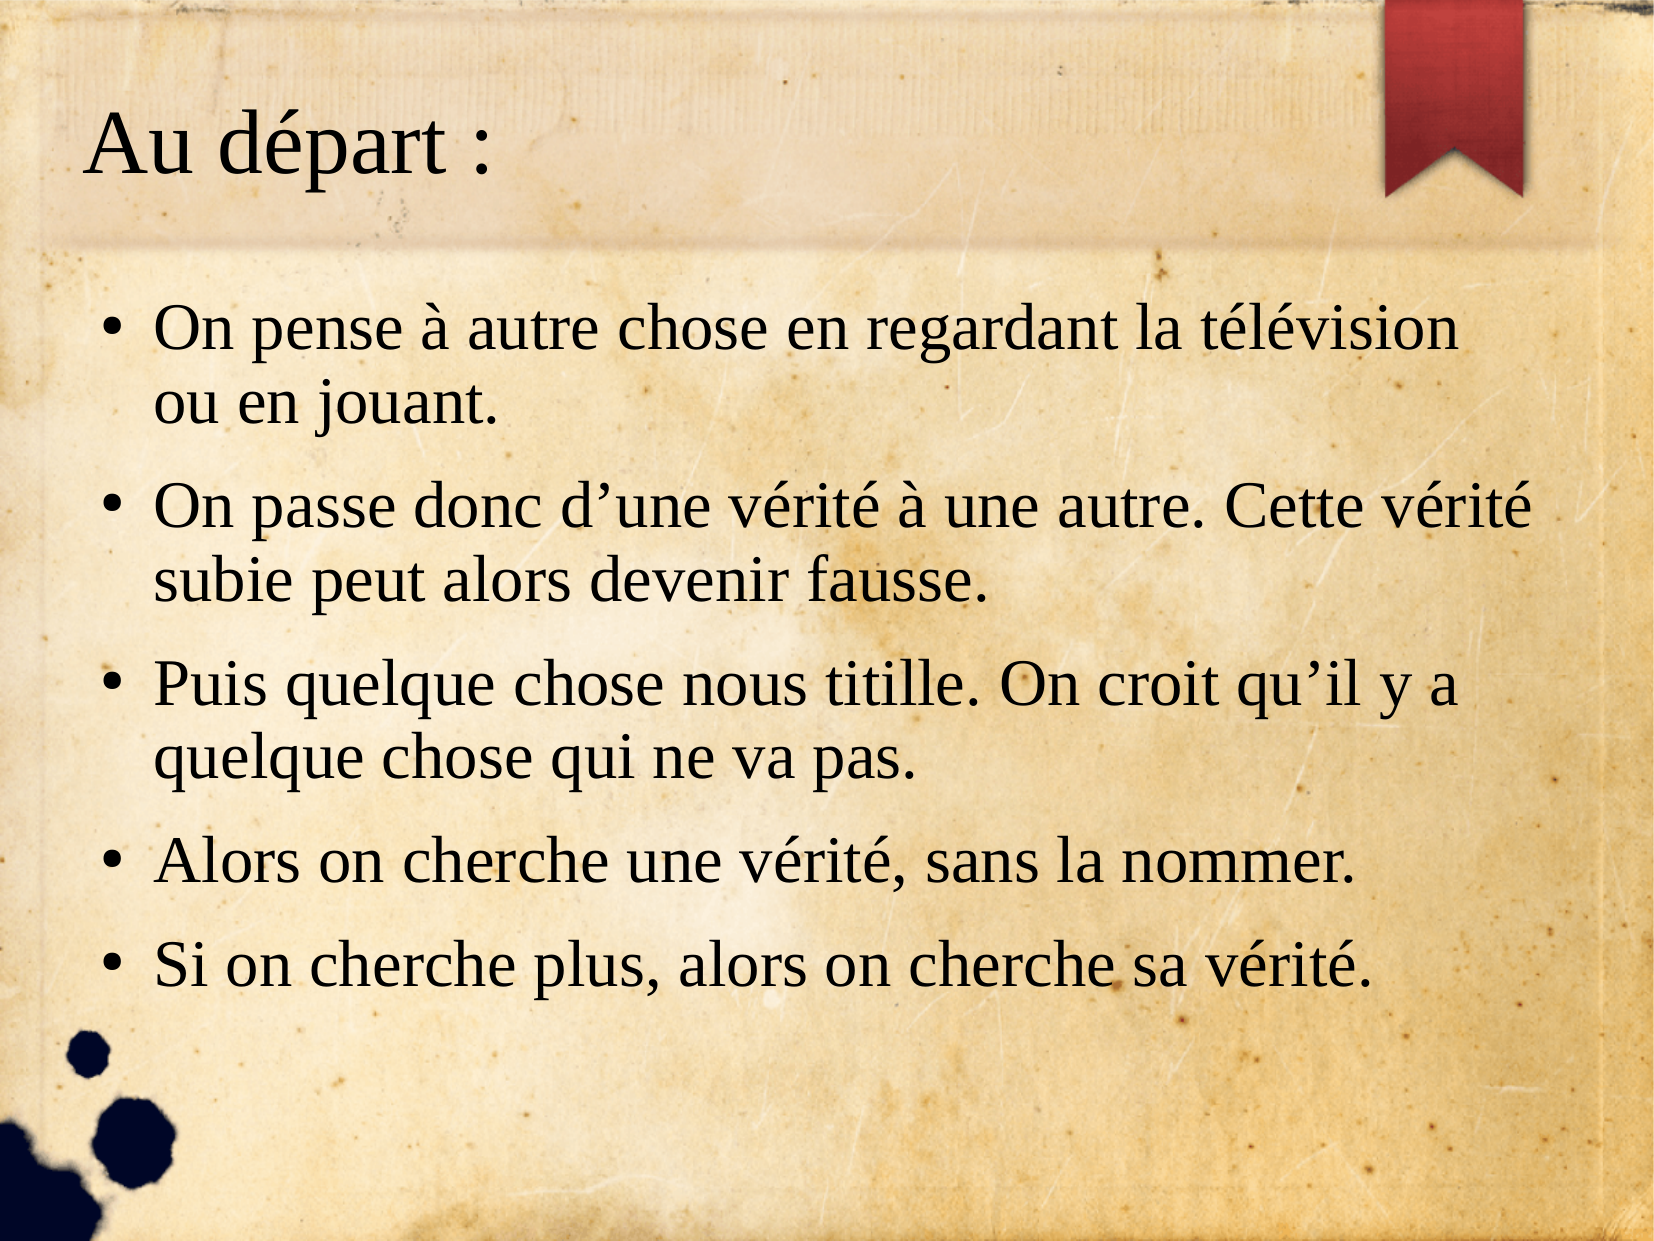

# Au départ :
On pense à autre chose en regardant la télévision ou en jouant.
On passe donc d’une vérité à une autre. Cette vérité subie peut alors devenir fausse.
Puis quelque chose nous titille. On croit qu’il y a quelque chose qui ne va pas.
Alors on cherche une vérité, sans la nommer.
Si on cherche plus, alors on cherche sa vérité.